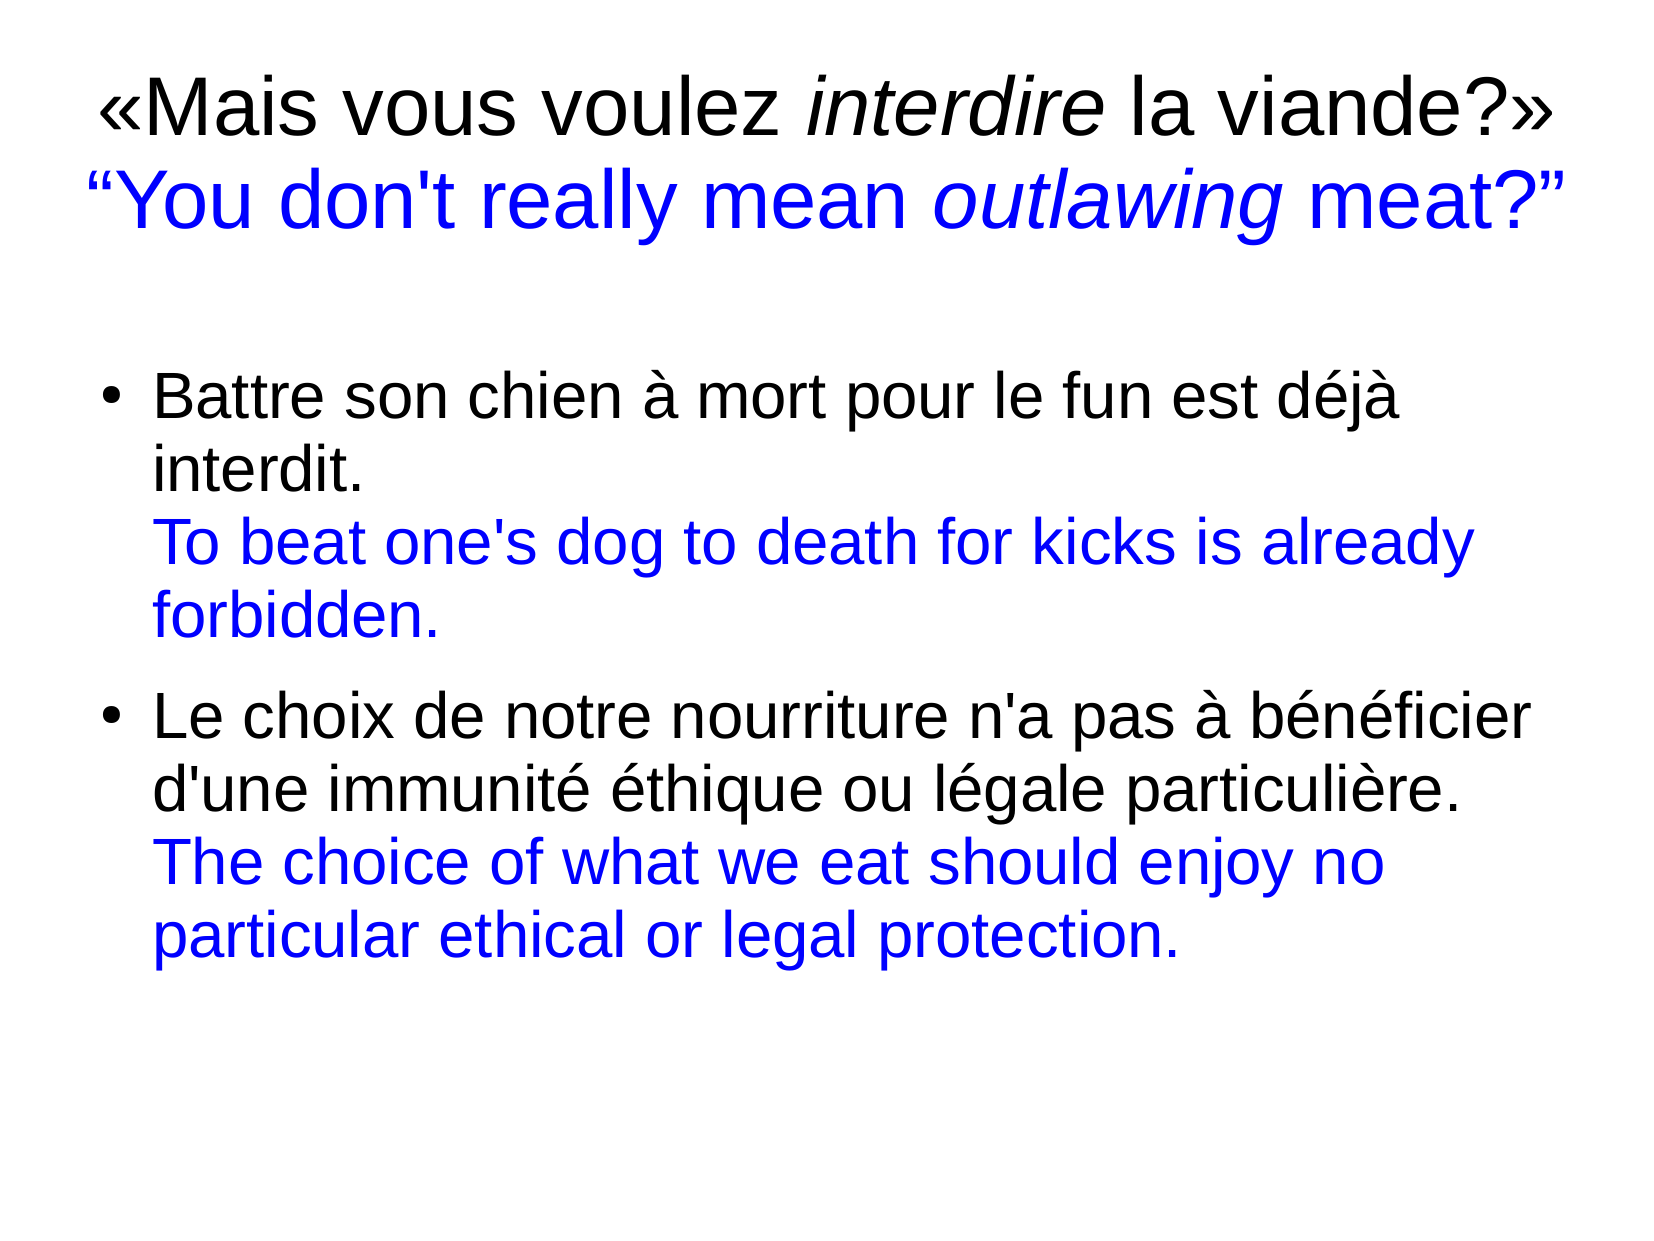

# «Mais vous voulez interdire la viande?» “You don't really mean outlawing meat?”
Battre son chien à mort pour le fun est déjà interdit.
To beat one's dog to death for kicks is already forbidden.
Le choix de notre nourriture n'a pas à bénéficier d'une immunité éthique ou légale particulière.
The choice of what we eat should enjoy no particular ethical or legal protection.